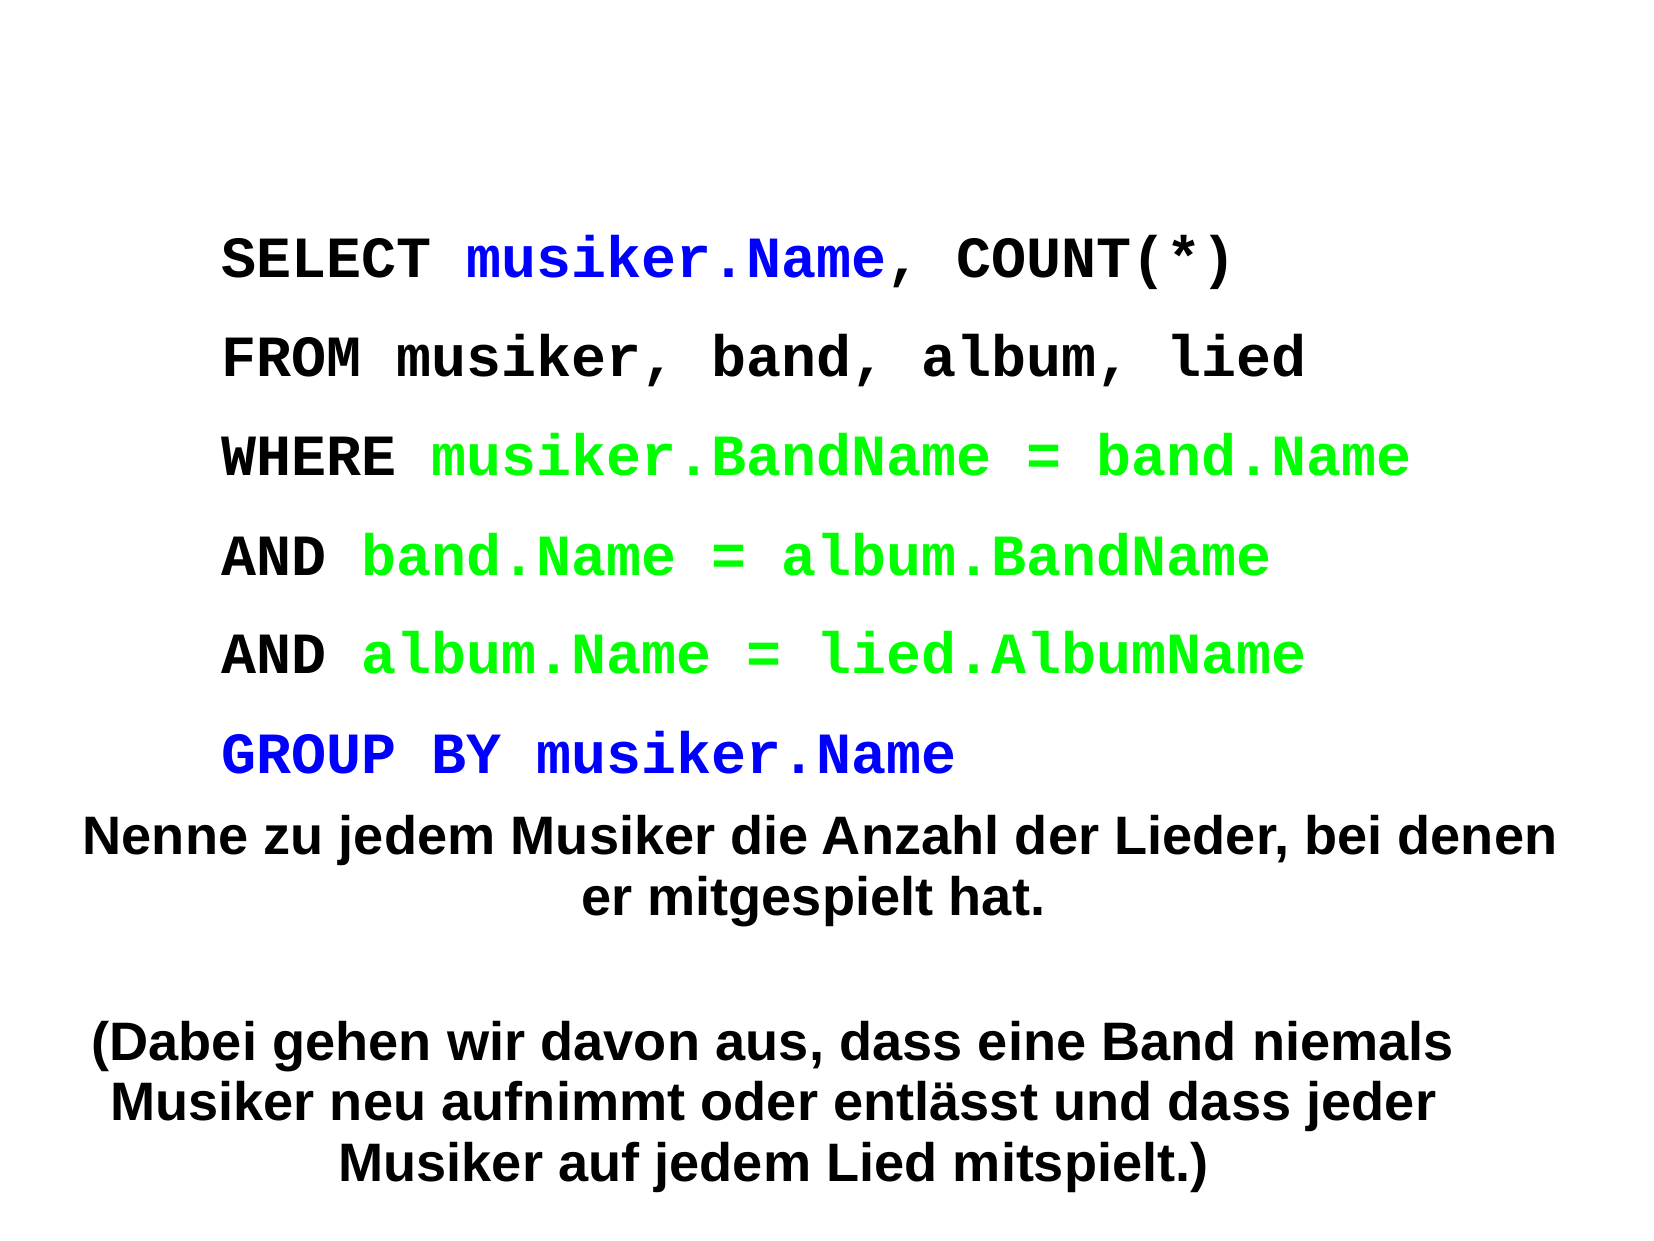

SELECT musiker.Name, COUNT(*)
FROM musiker, band, album, lied
WHERE musiker.BandName = band.Name
AND band.Name = album.BandName
AND album.Name = lied.AlbumName
GROUP BY musiker.Name
# Nenne zu jedem Musiker die Anzahl der Lieder, bei denen er mitgespielt hat.
(Dabei gehen wir davon aus, dass eine Band niemals Musiker neu aufnimmt oder entlässt und dass jeder Musiker auf jedem Lied mitspielt.)